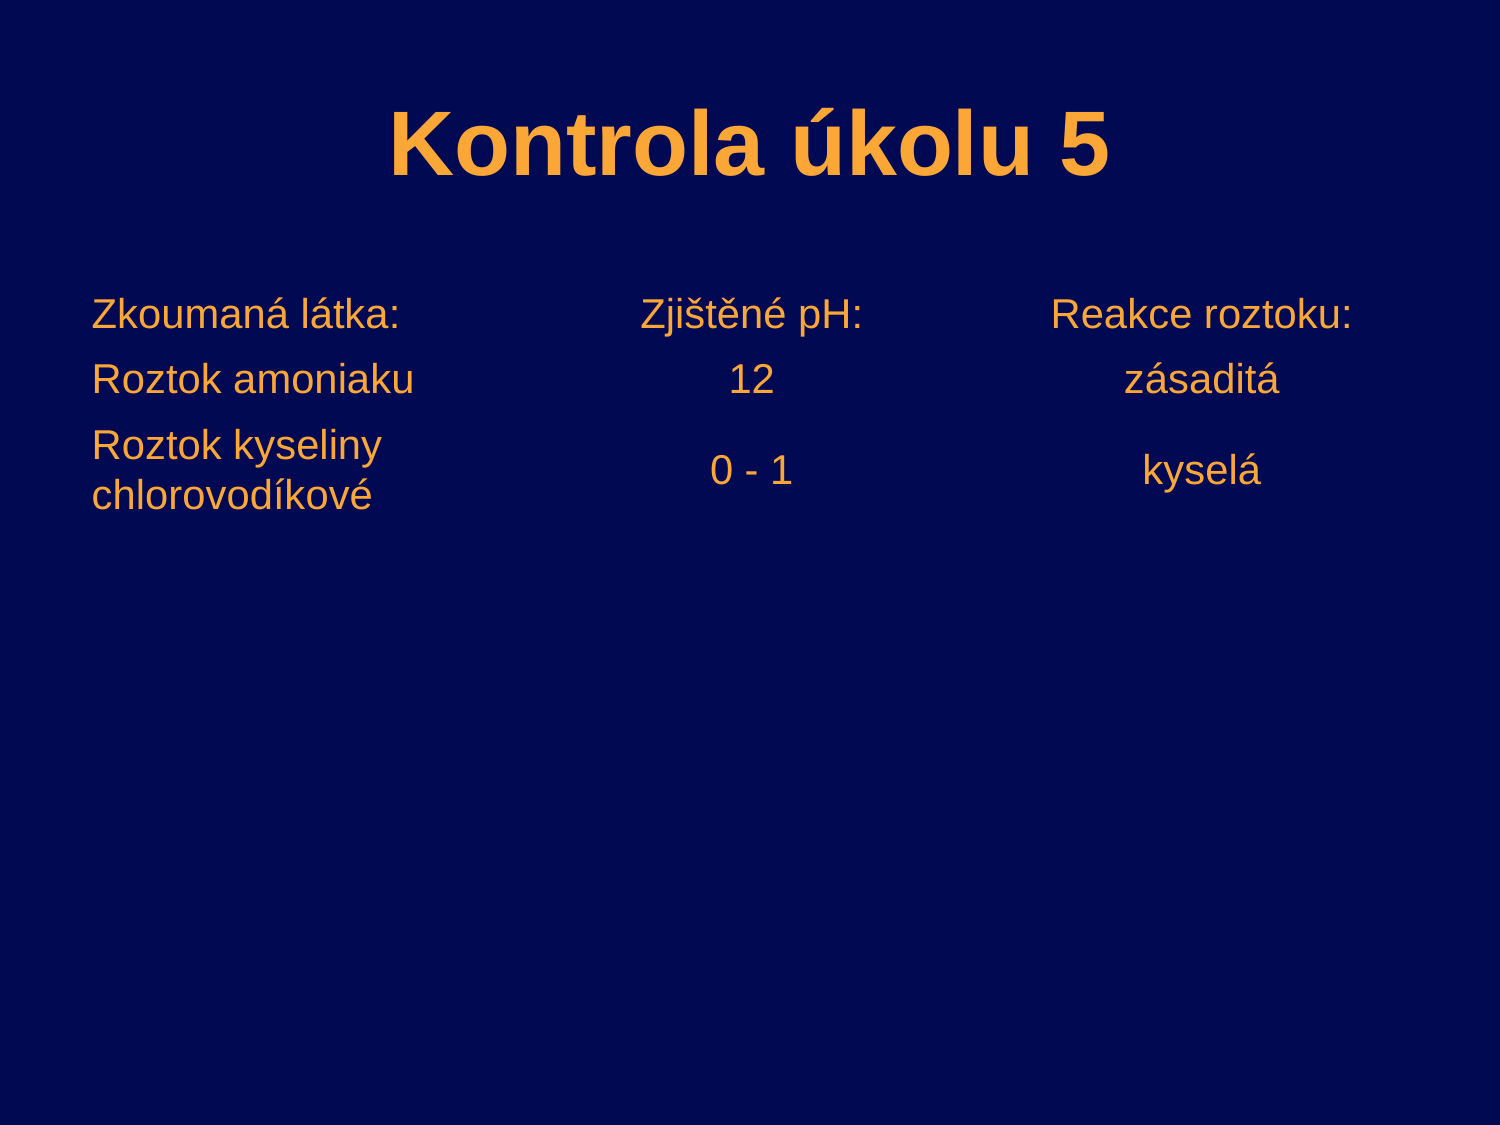

# Kontrola úkolu 5
| Zkoumaná látka: | Zjištěné pH: | Reakce roztoku: |
| --- | --- | --- |
| Roztok amoniaku | 12 | zásaditá |
| Roztok kyseliny chlorovodíkové | 0 - 1 | kyselá |